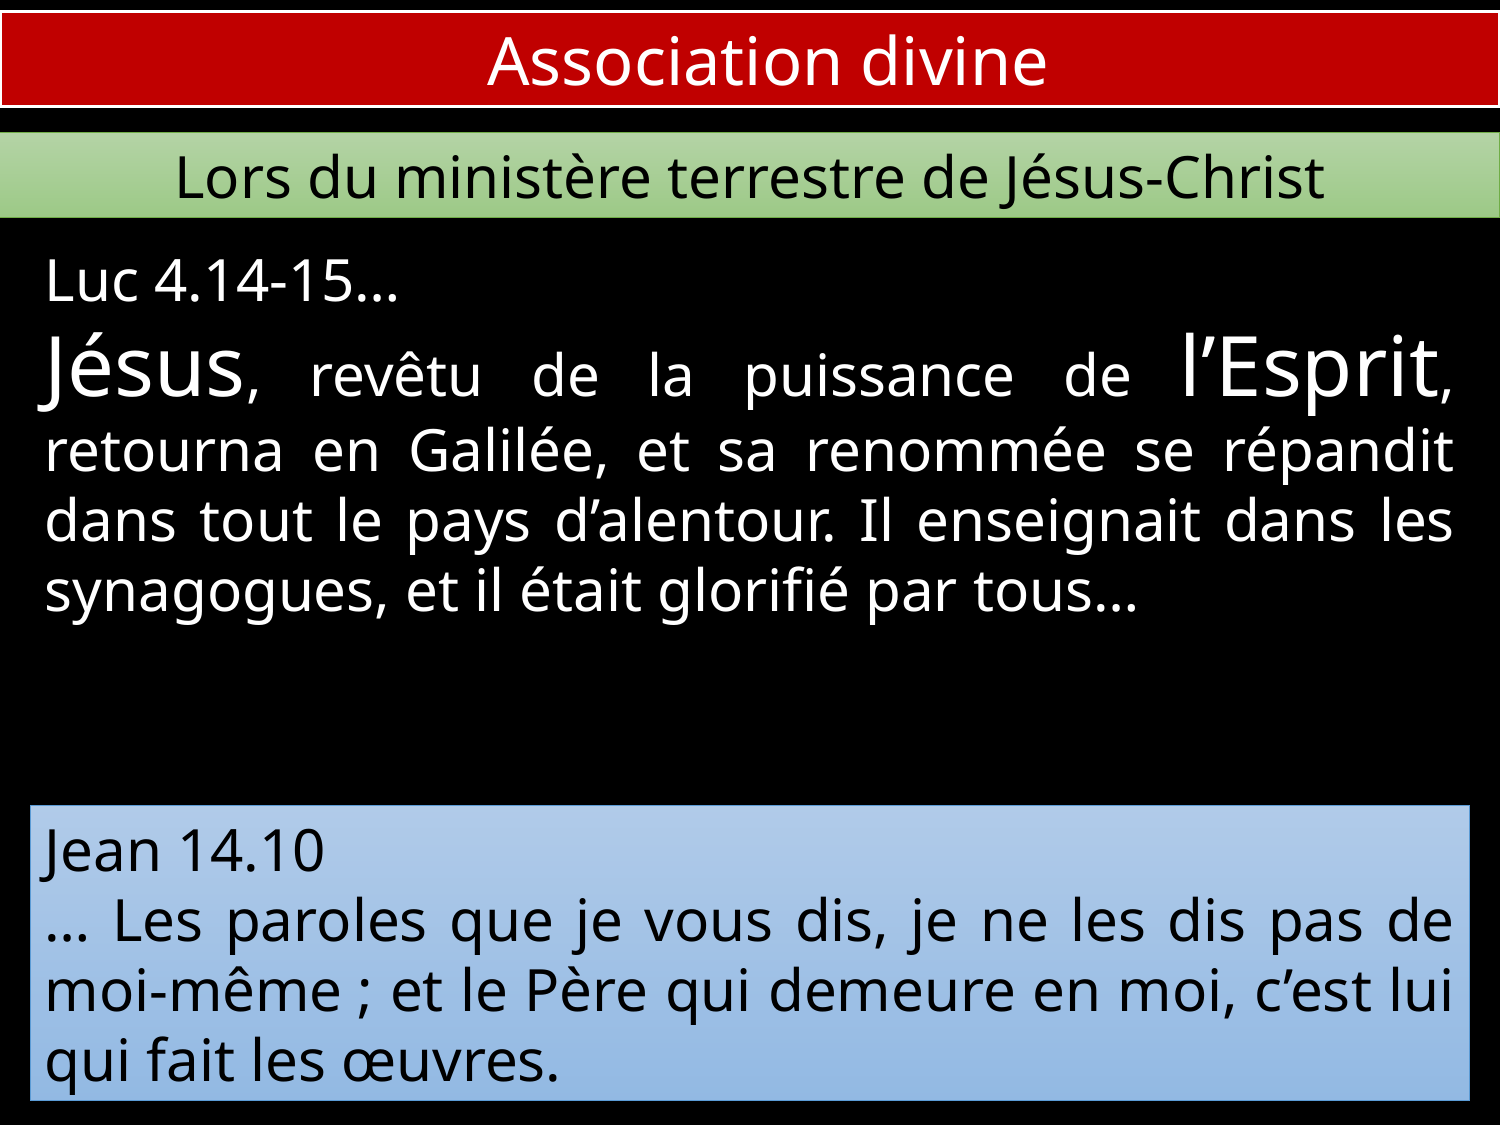

Association divine
Lors du ministère terrestre de Jésus-Christ
Luc 4.14-15…
Jésus, revêtu de la puissance de l’Esprit, retourna en Galilée, et sa renommée se répandit dans tout le pays d’alentour. Il enseignait dans les synagogues, et il était glorifié par tous…
Jean 14.10
… Les paroles que je vous dis, je ne les dis pas de moi-même ; et le Père qui demeure en moi, c’est lui qui fait les œuvres.